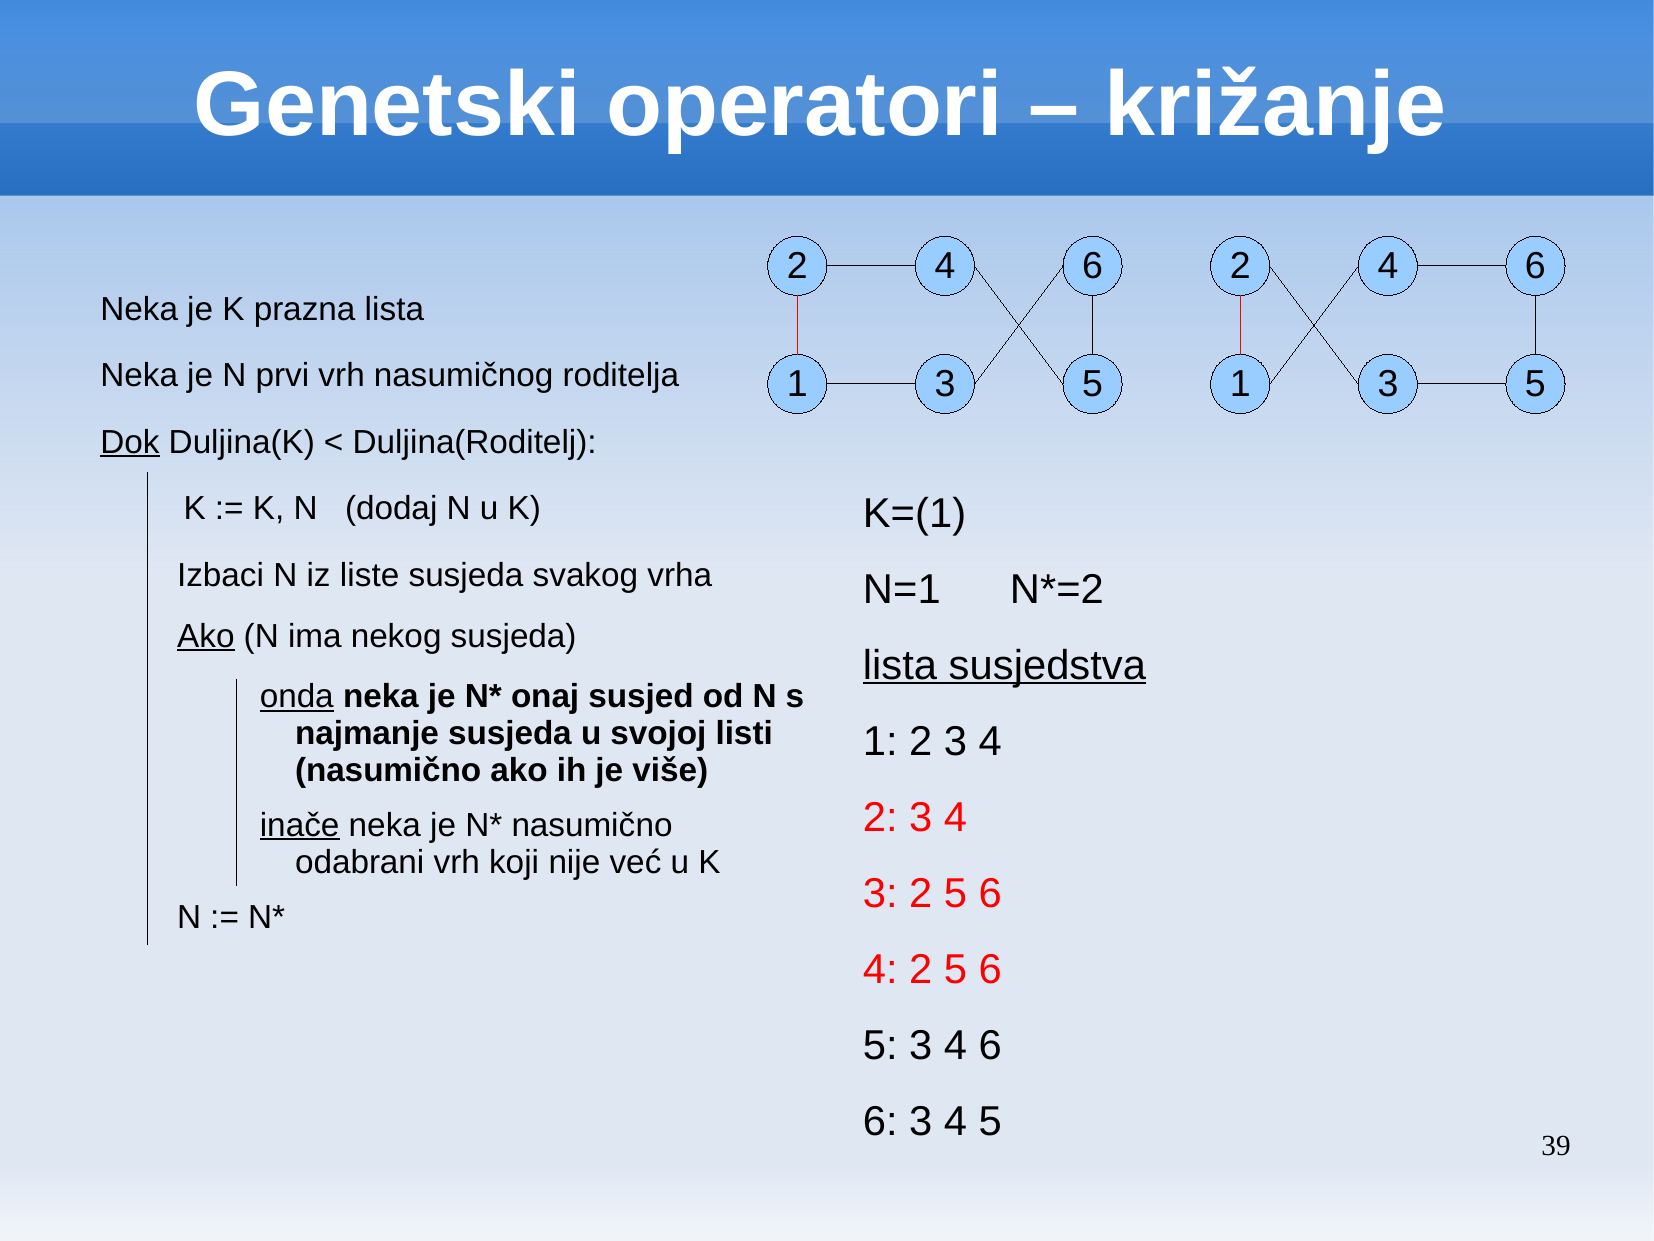

# Genetski operatori – križanje
2
4
6
2
4
6
Neka je K prazna lista
Neka je N prvi vrh nasumičnog roditelja
Dok Duljina(K) < Duljina(Roditelj):
 K := K, N (dodaj N u K)
Izbaci N iz liste susjeda svakog vrha
Ako (N ima nekog susjeda)
onda neka je N* onaj susjed od N s najmanje susjeda u svojoj listi (nasumično ako ih je više)
inače neka je N* nasumično odabrani vrh koji nije već u K
N := N*
K=(1)
N=1 N*=2
lista susjedstva
1: 2 3 4
2: 3 4
3: 2 5 6
4: 2 5 6
5: 3 4 6
6: 3 4 5
1
3
5
1
3
5
39